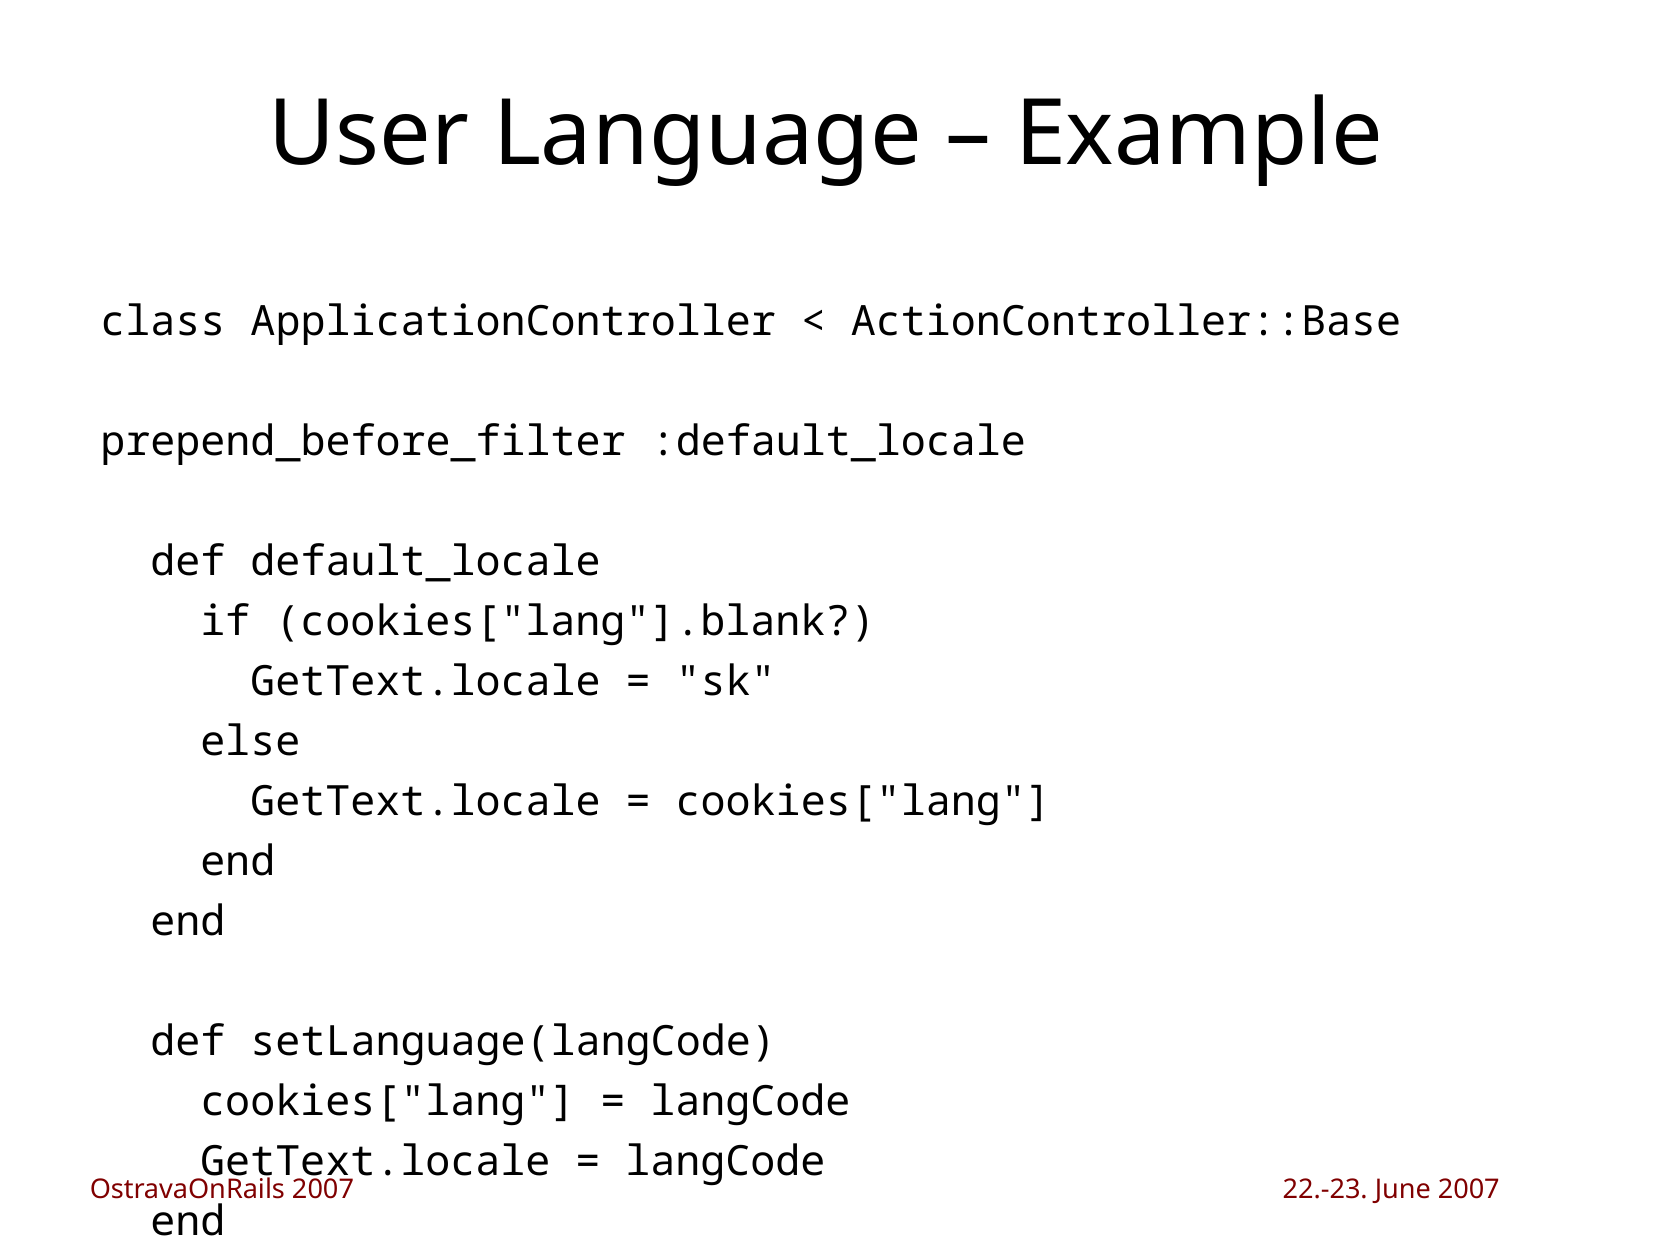

# User Language – Example
class ApplicationController < ActionController::Base
prepend_before_filter :default_locale
 def default_locale
 if (cookies["lang"].blank?)
 GetText.locale = "sk"
 else
 GetText.locale = cookies["lang"]
 end
 end
 def setLanguage(langCode)
 cookies["lang"] = langCode
 GetText.locale = langCode
 end